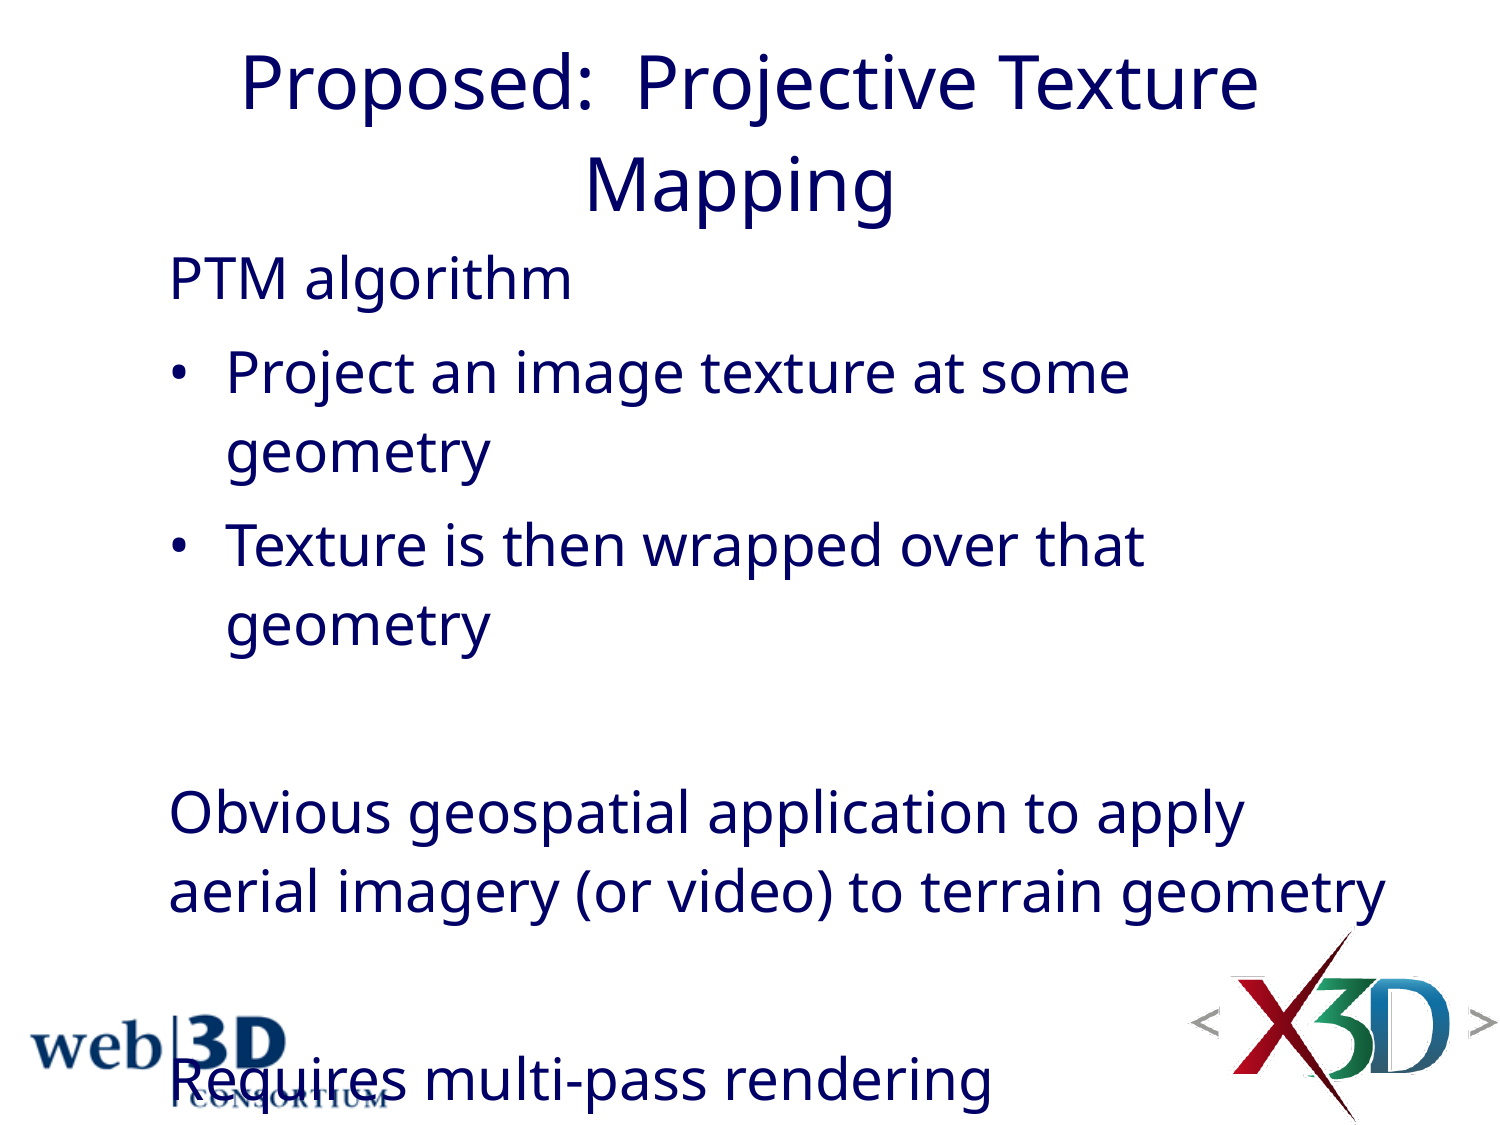

# Proposed: Projective Texture Mapping
PTM algorithm
Project an image texture at some geometry
Texture is then wrapped over that geometry
Obvious geospatial application to apply aerial imagery (or video) to terrain geometry
Requires multi-pass rendering
Please see Korea Chapter proposal